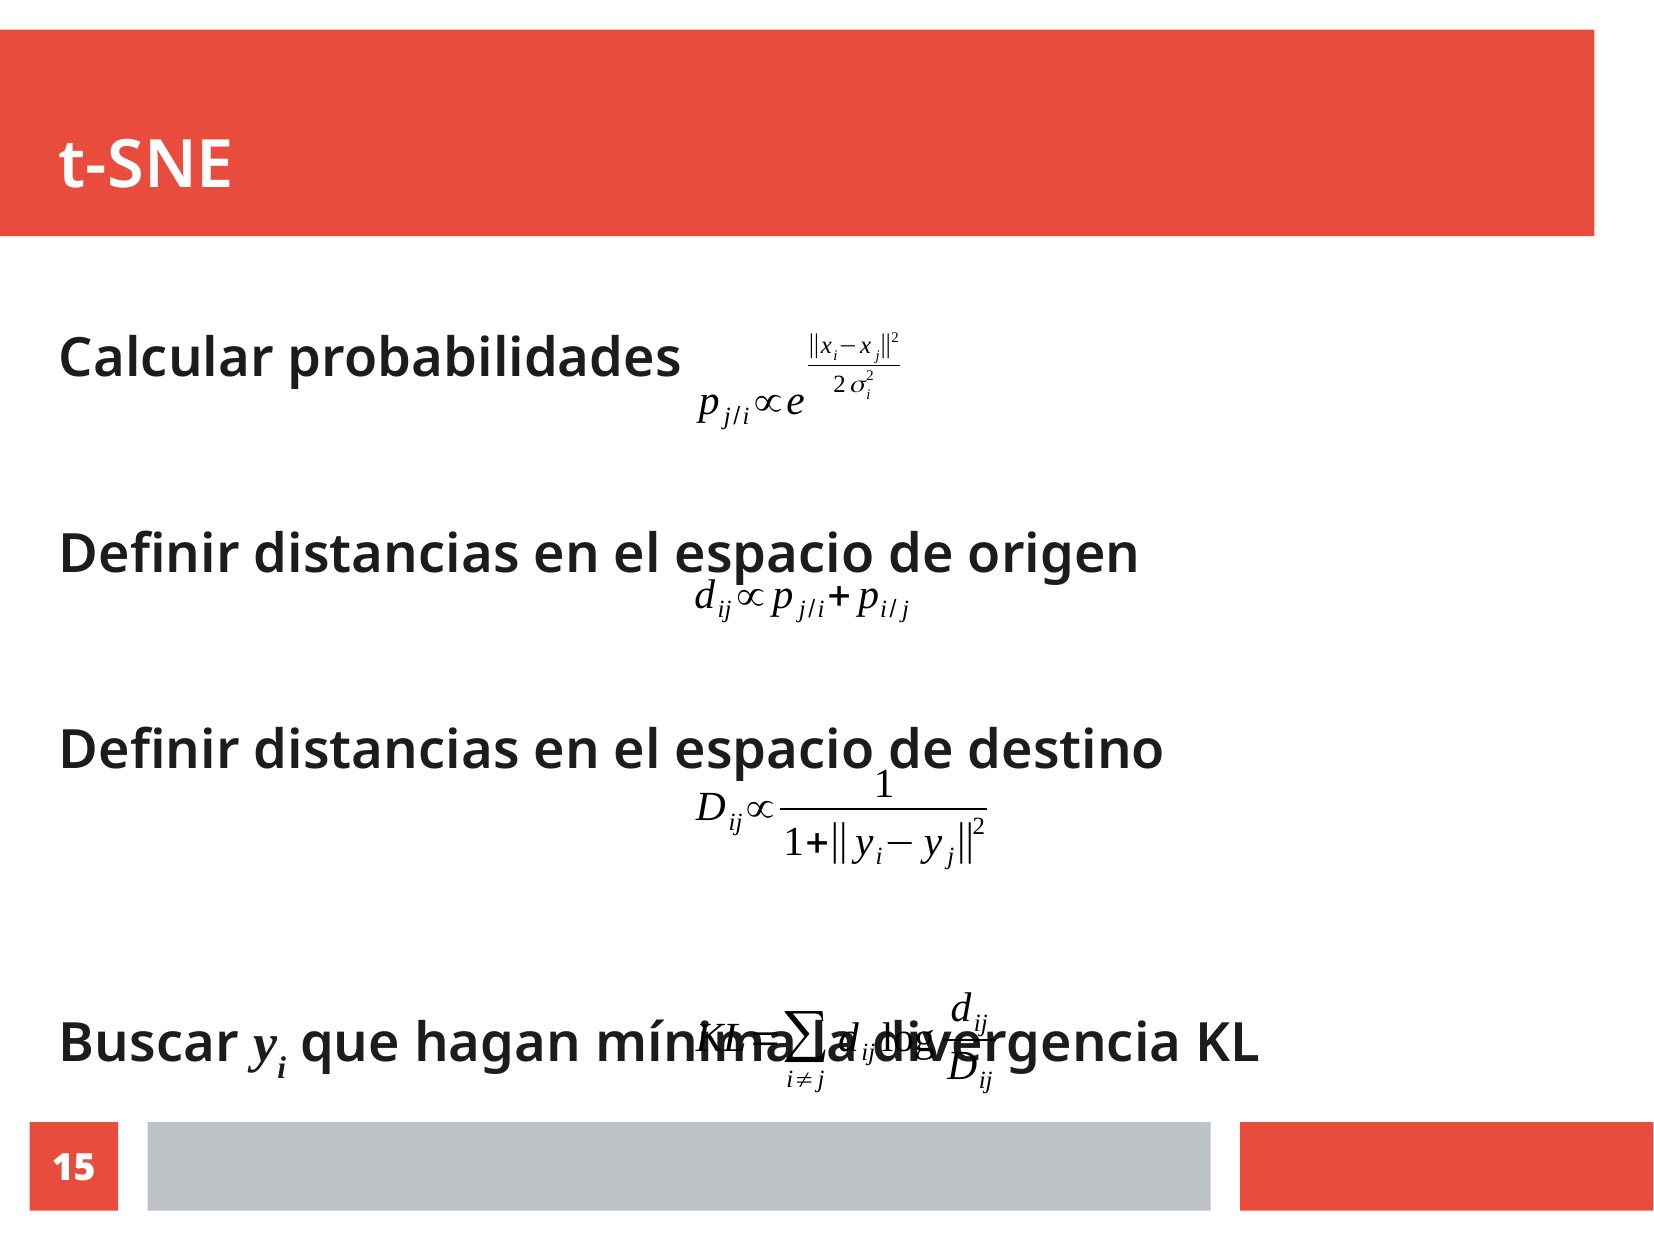

# t-SNE
Calcular probabilidades
Definir distancias en el espacio de origen
Definir distancias en el espacio de destino
Buscar yi que hagan mínima la divergencia KL
15